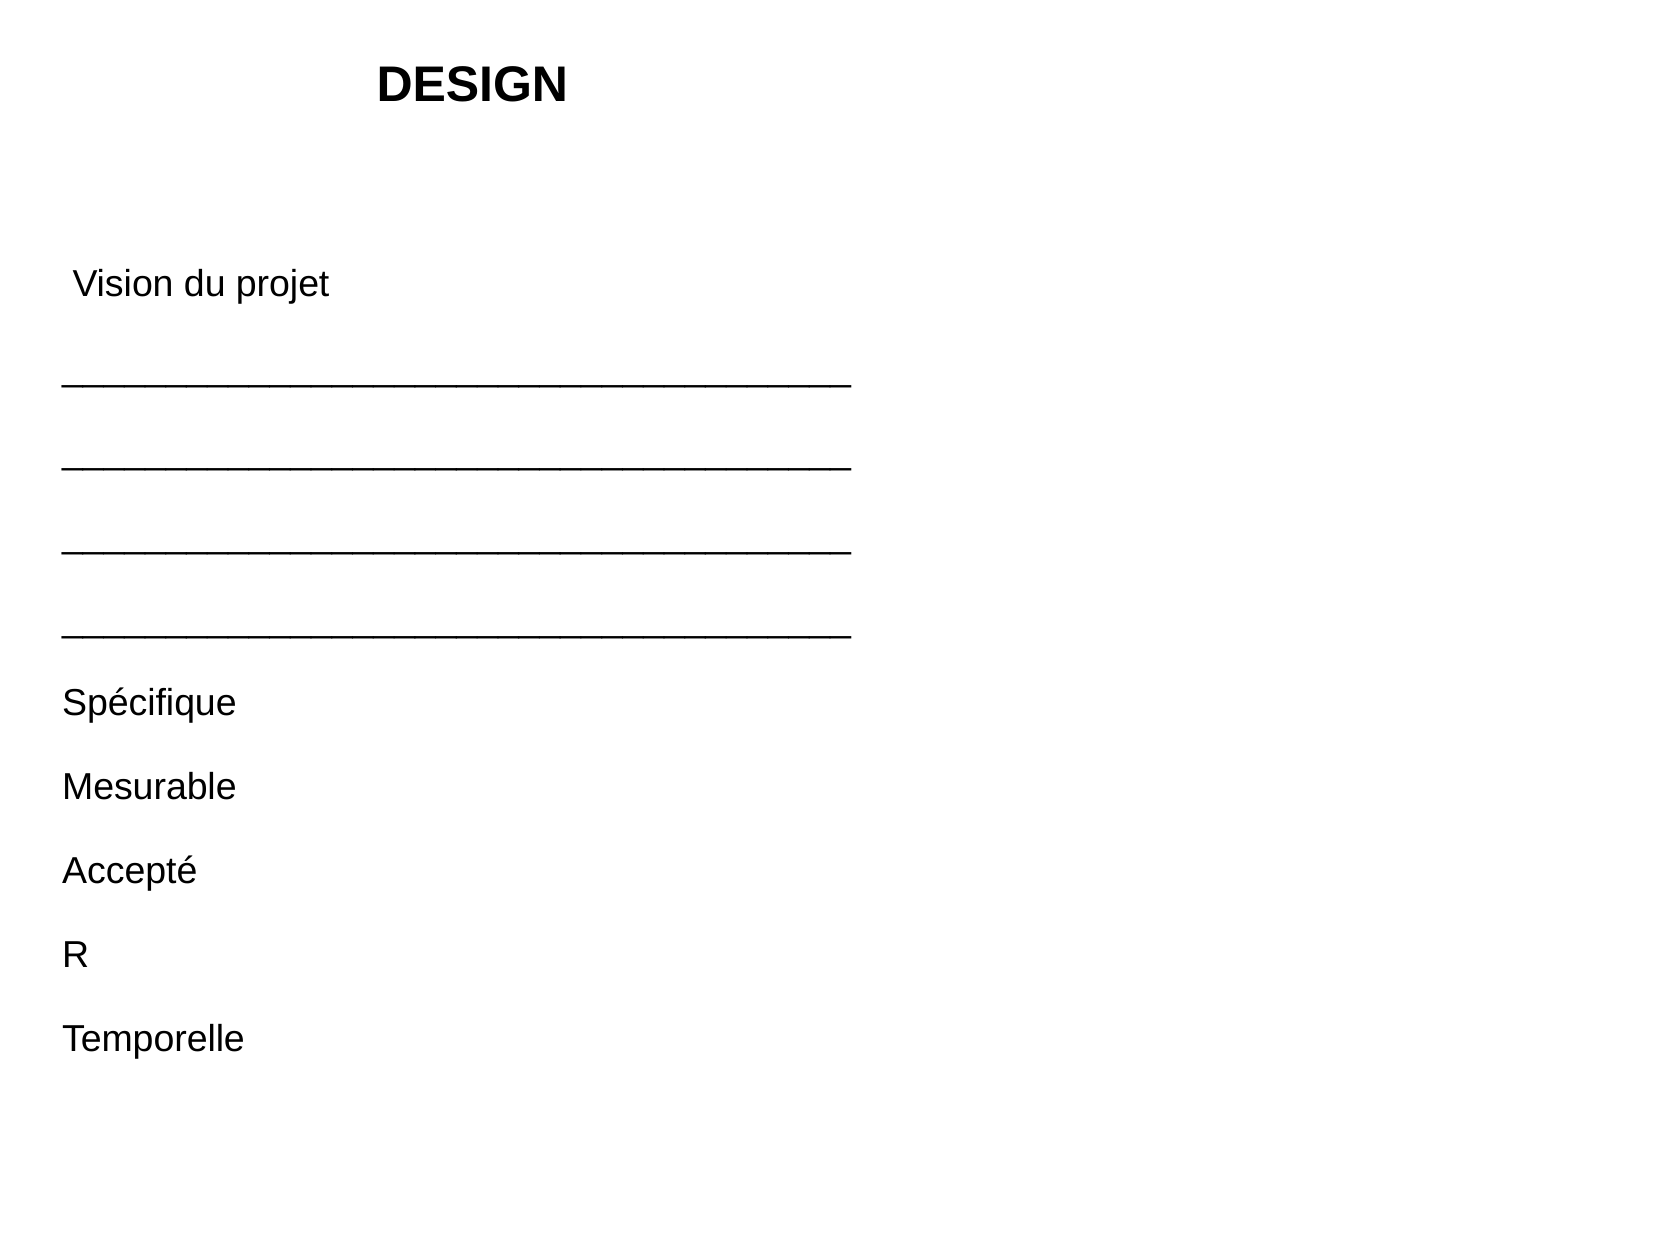

# DESIGN
 Vision du projet
______________________________________
__________________________________________________________________________________________________________________
Spécifique
Mesurable
Accepté
R
Temporelle